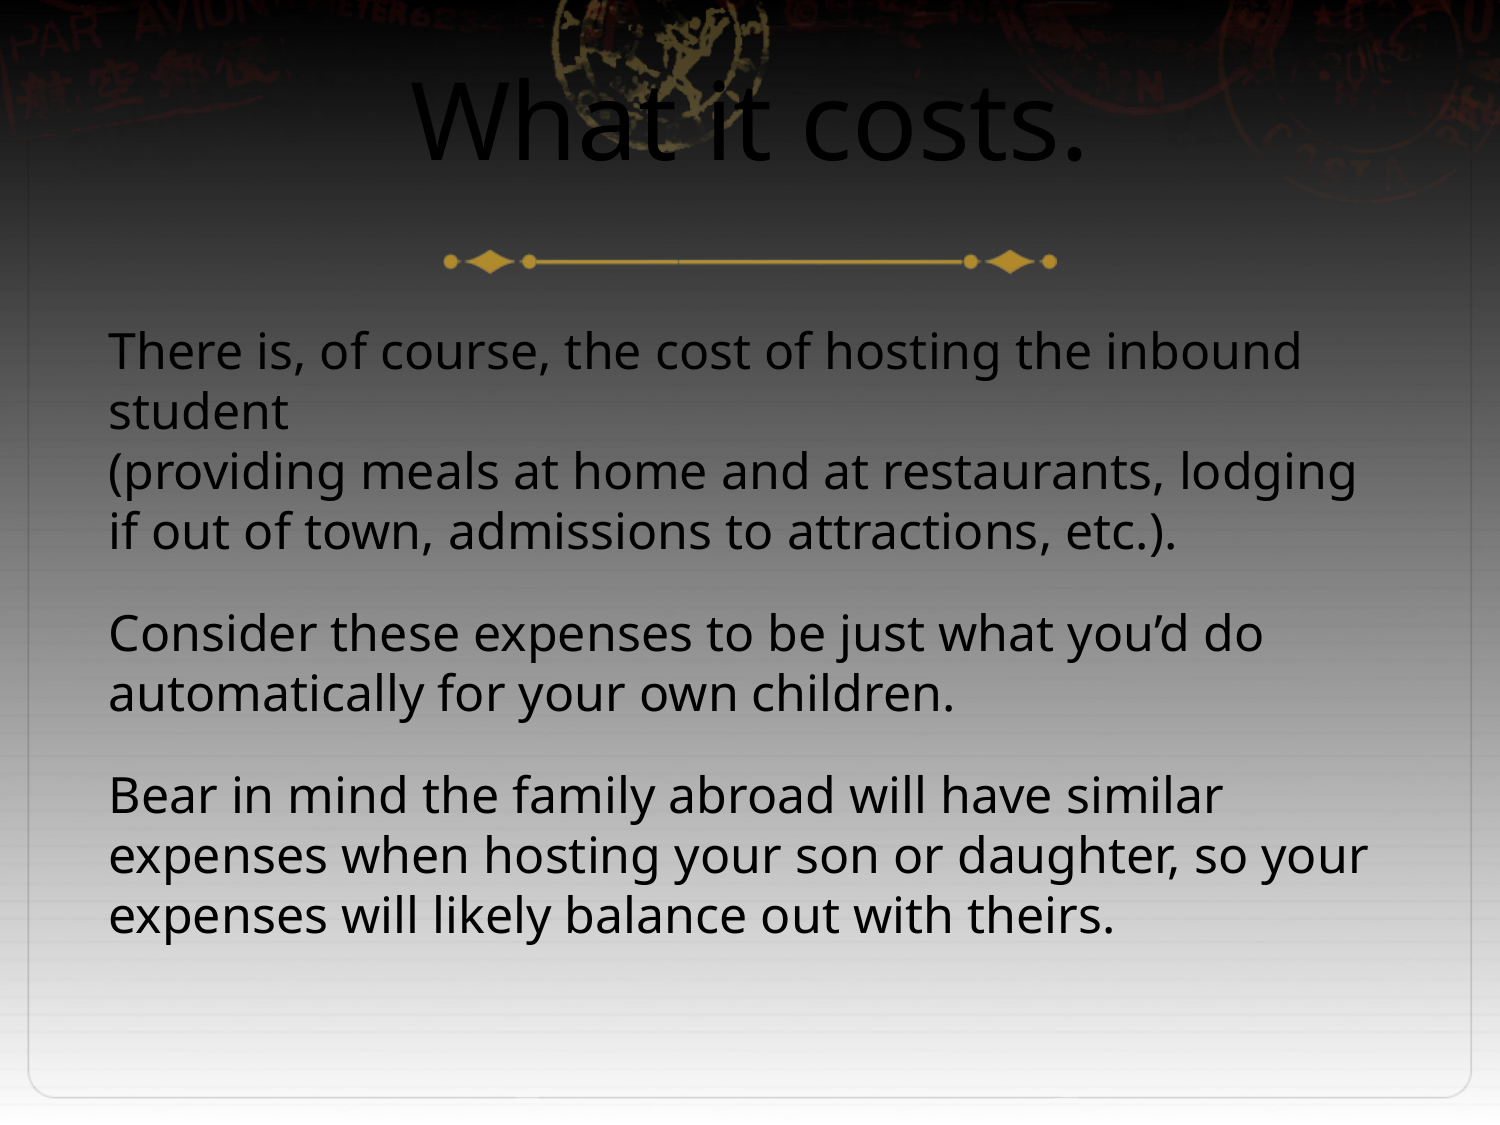

# What it costs.
There is, of course, the cost of hosting the inbound student
(providing meals at home and at restaurants, lodging if out of town, admissions to attractions, etc.).
Consider these expenses to be just what you’d do automatically for your own children.
Bear in mind the family abroad will have similar expenses when hosting your son or daughter, so your expenses will likely balance out with theirs.